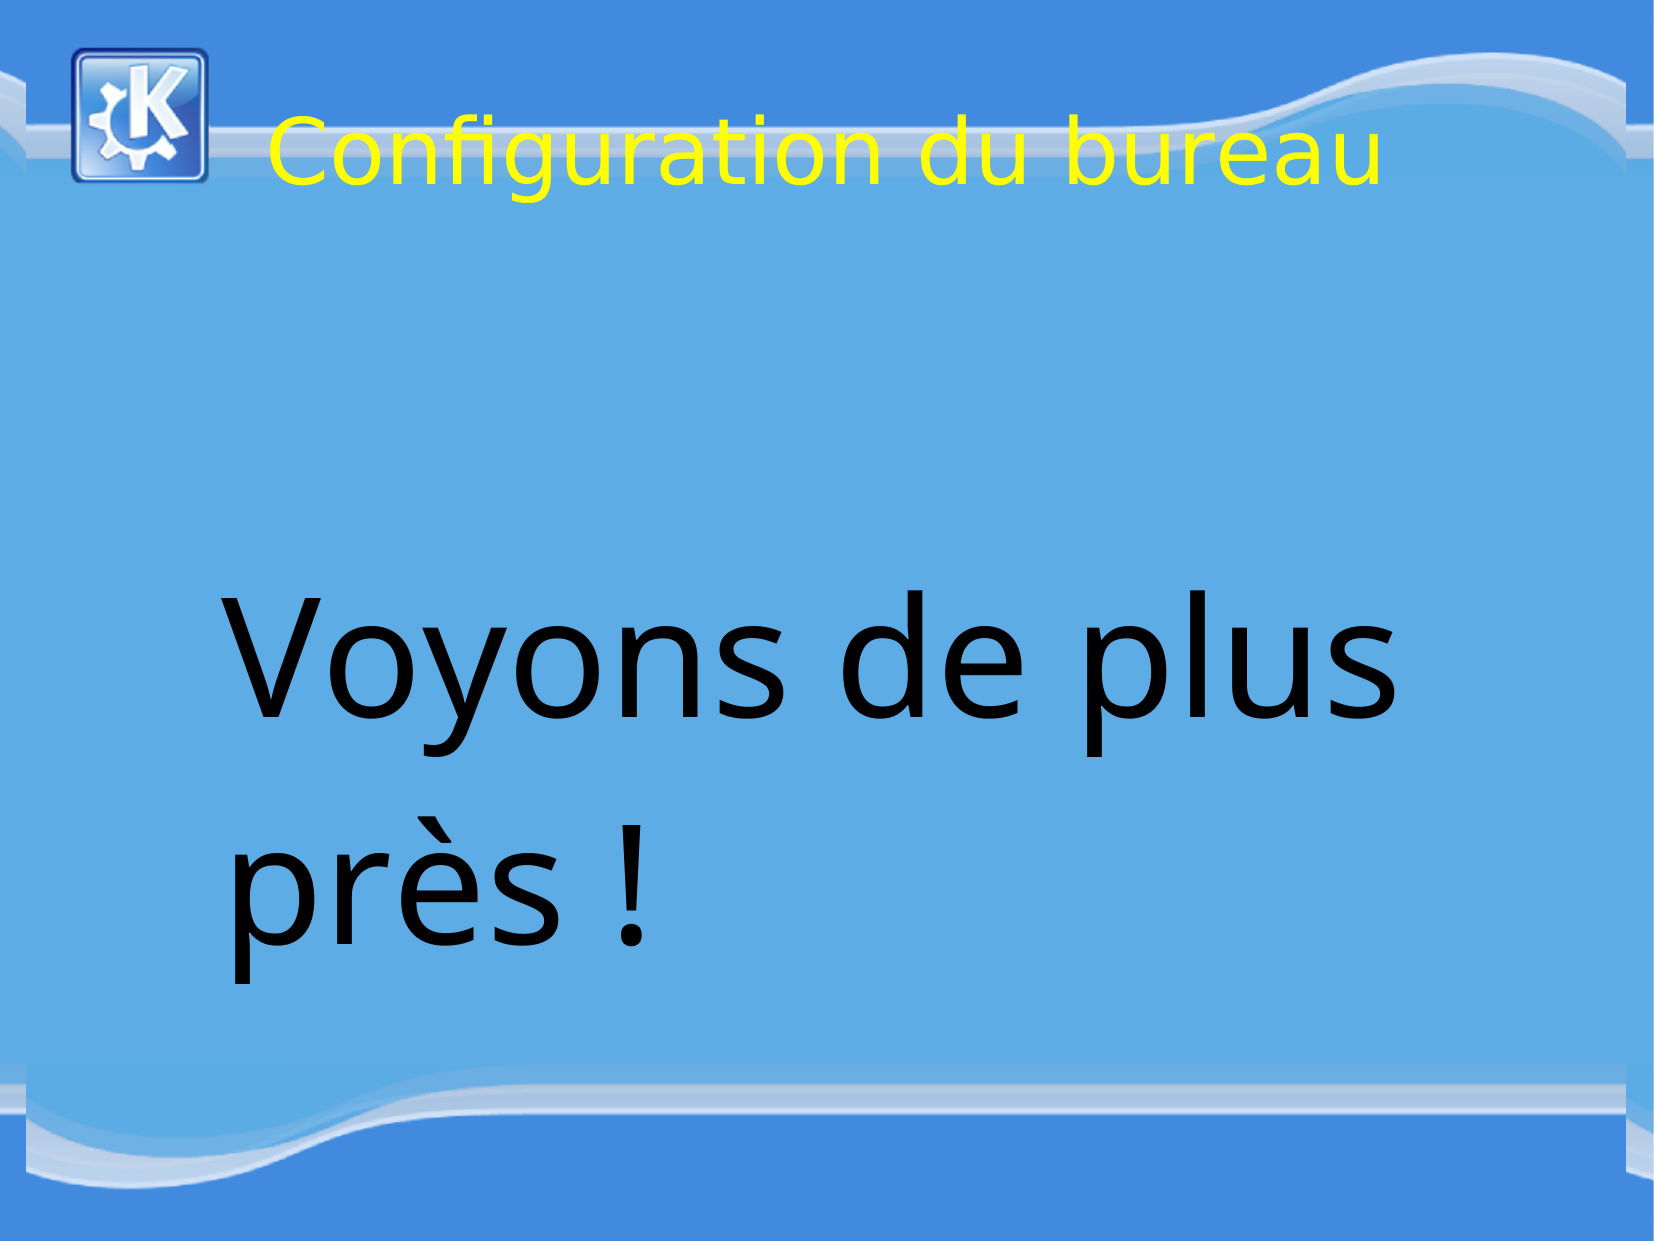

# Configuration du bureau
Voyons de plus près !